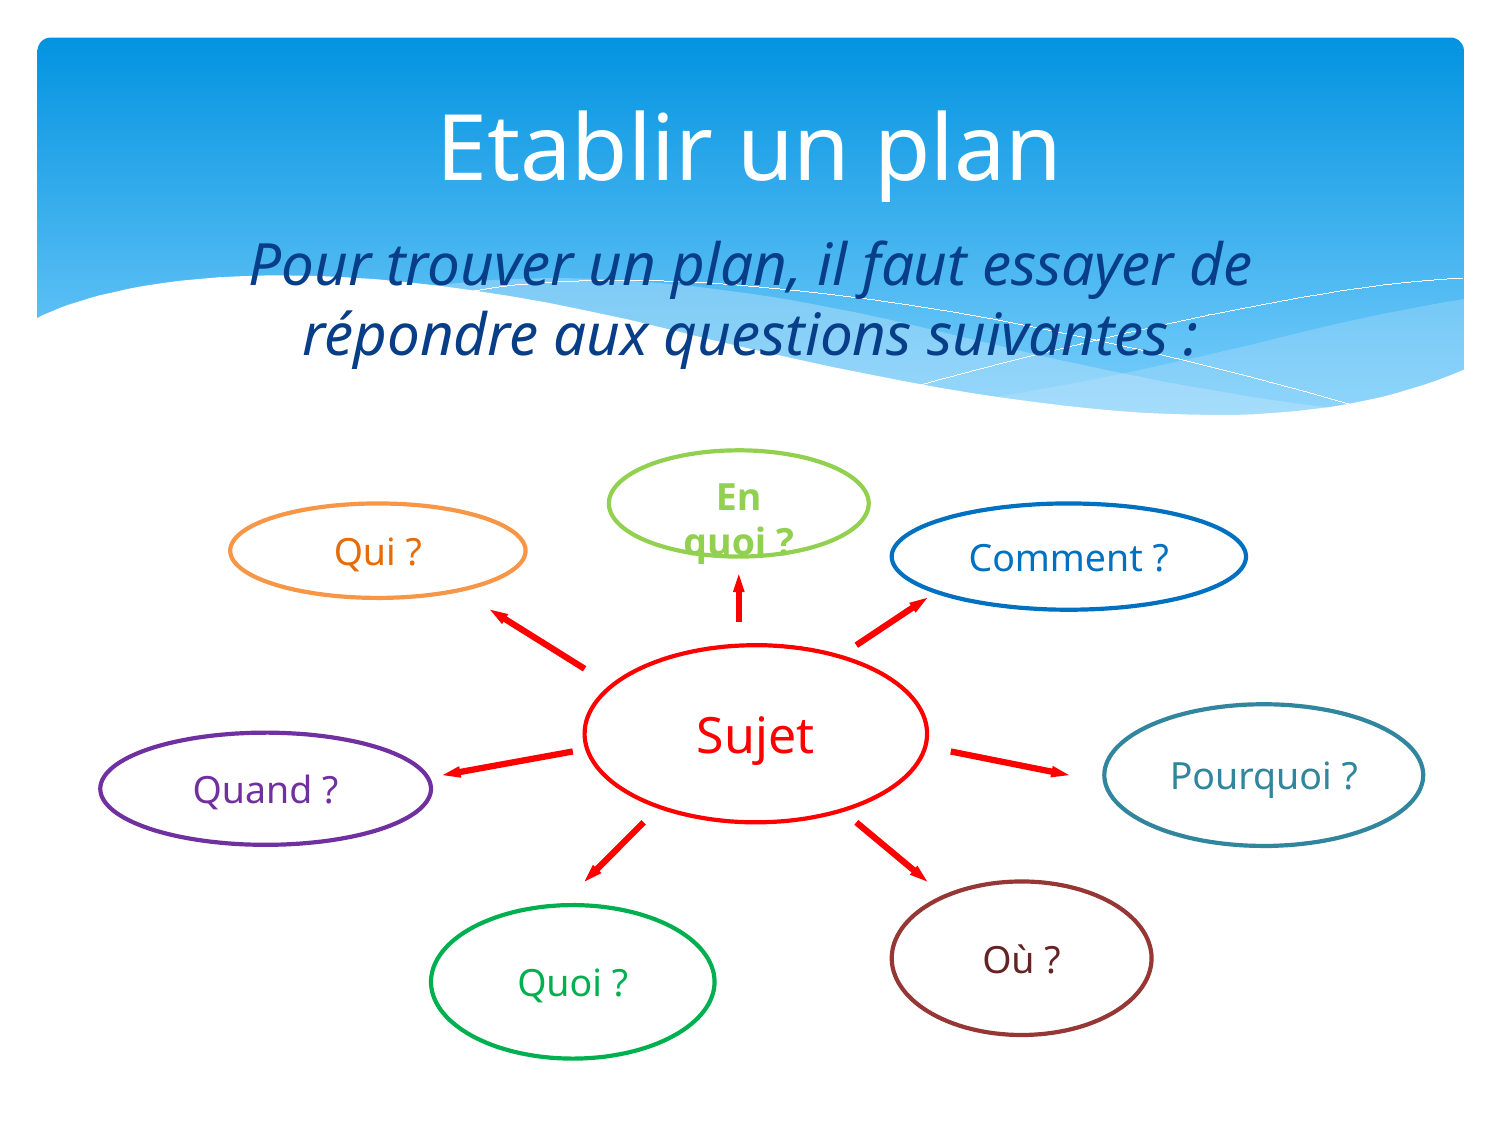

Etablir un plan
# Pour trouver un plan, il faut essayer de répondre aux questions suivantes :
En quoi ?
Qui ?
Comment ?
Sujet
Pourquoi ?
Quand ?
Où ?
Quoi ?